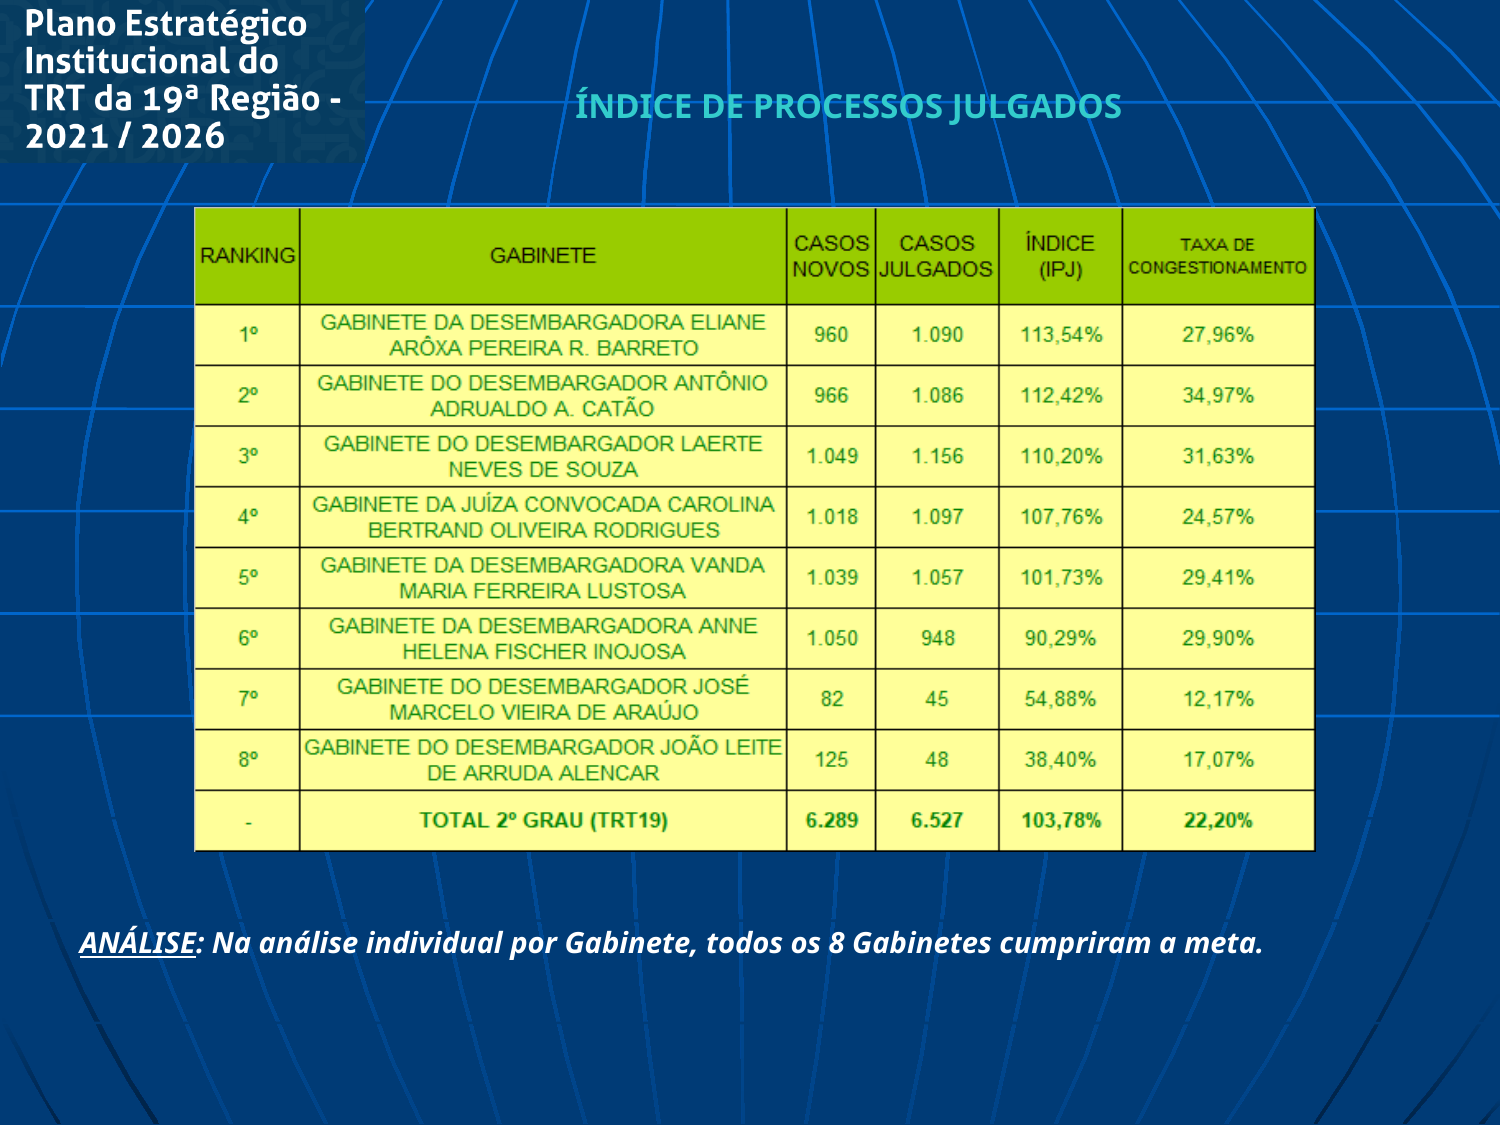

ÍNDICE DE PROCESSOS JULGADOS
ANÁLISE: Na análise individual por Gabinete, todos os 8 Gabinetes cumpriram a meta.